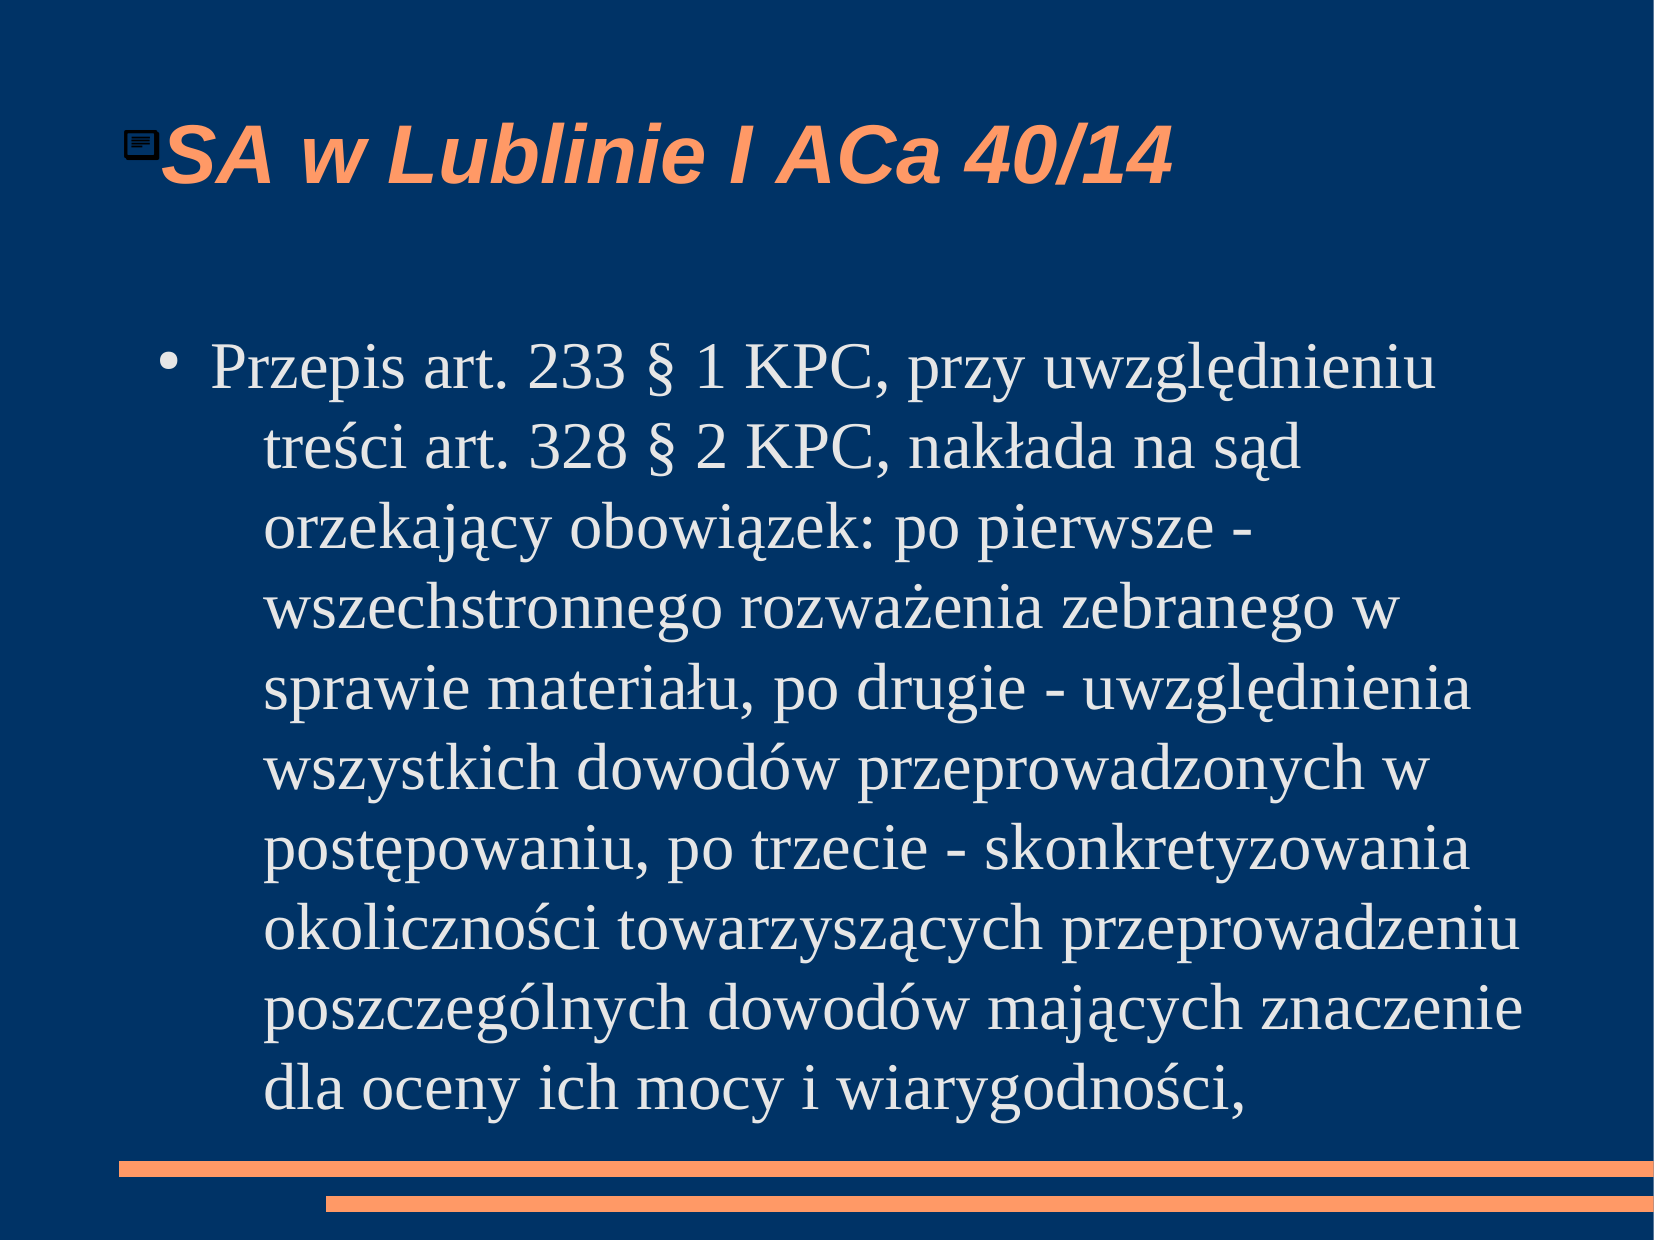

# SA w Lublinie I ACa 40/14
Przepis art. 233 § 1 KPC, przy uwzględnieniu treści art. 328 § 2 KPC, nakłada na sąd orzekający obowiązek: po pierwsze - wszechstronnego rozważenia zebranego w sprawie materiału, po drugie - uwzględnienia wszystkich dowodów przeprowadzonych w postępowaniu, po trzecie - skonkretyzowania okoliczności towarzyszących przeprowadzeniu poszczególnych dowodów mających znaczenie dla oceny ich mocy i wiarygodności,